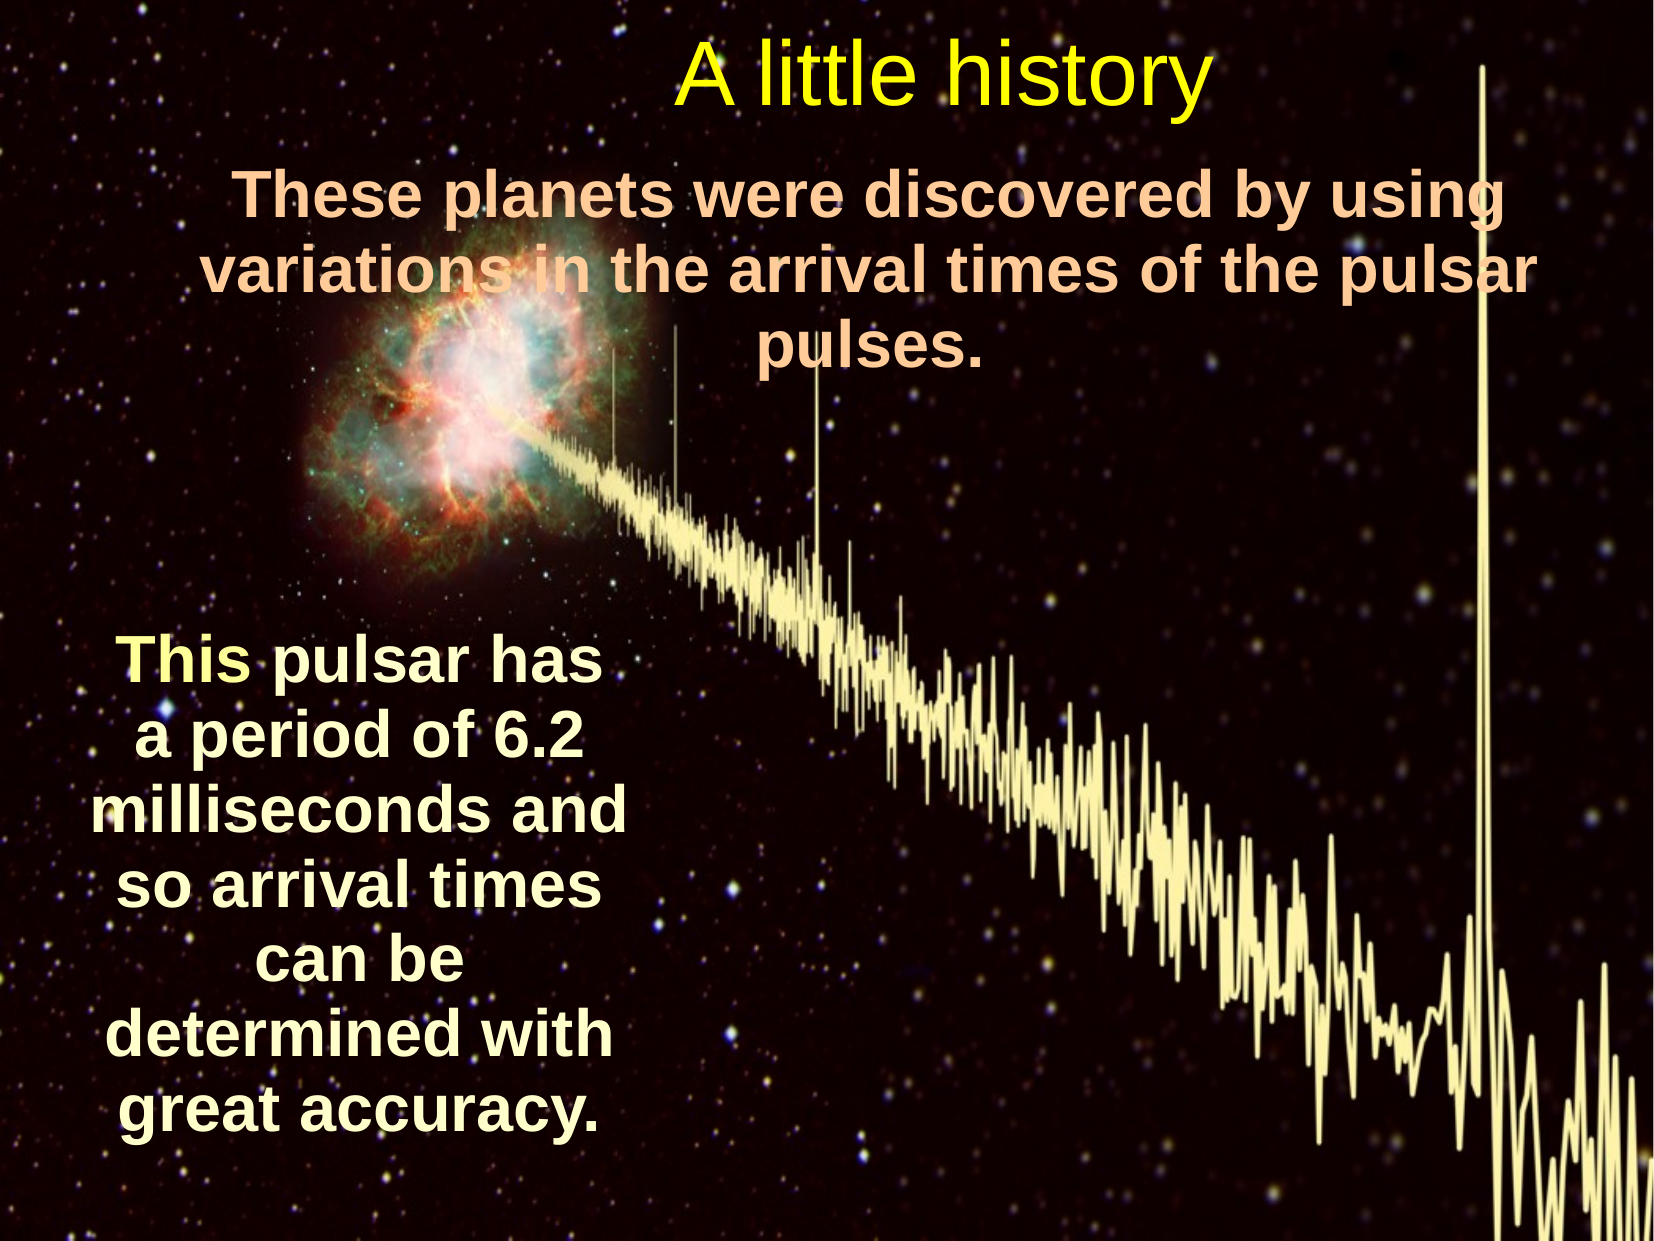

A little history
These planets were discovered by using variations in the arrival times of the pulsar pulses.
This pulsar has a period of 6.2 milliseconds and so arrival times can be determined with great accuracy.